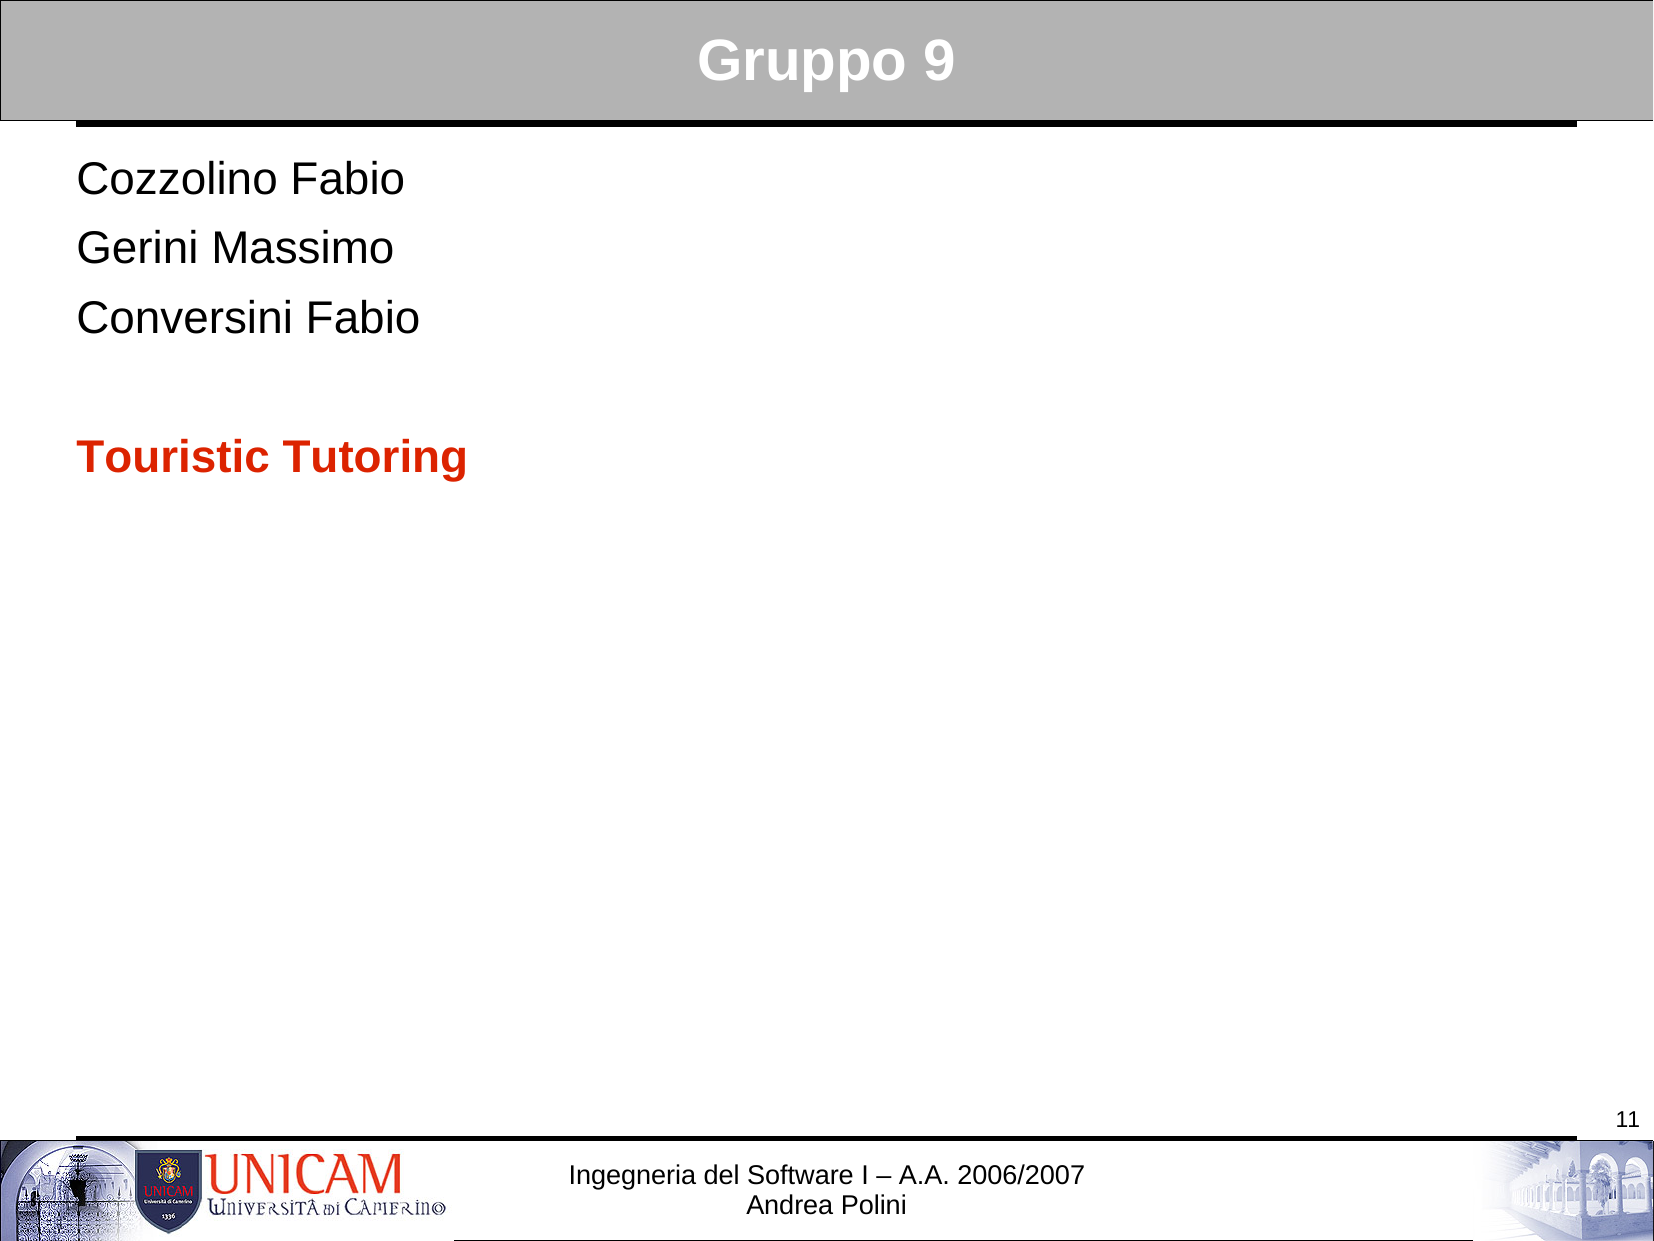

# Gruppo 9
Cozzolino Fabio
Gerini Massimo
Conversini Fabio
Touristic Tutoring
11